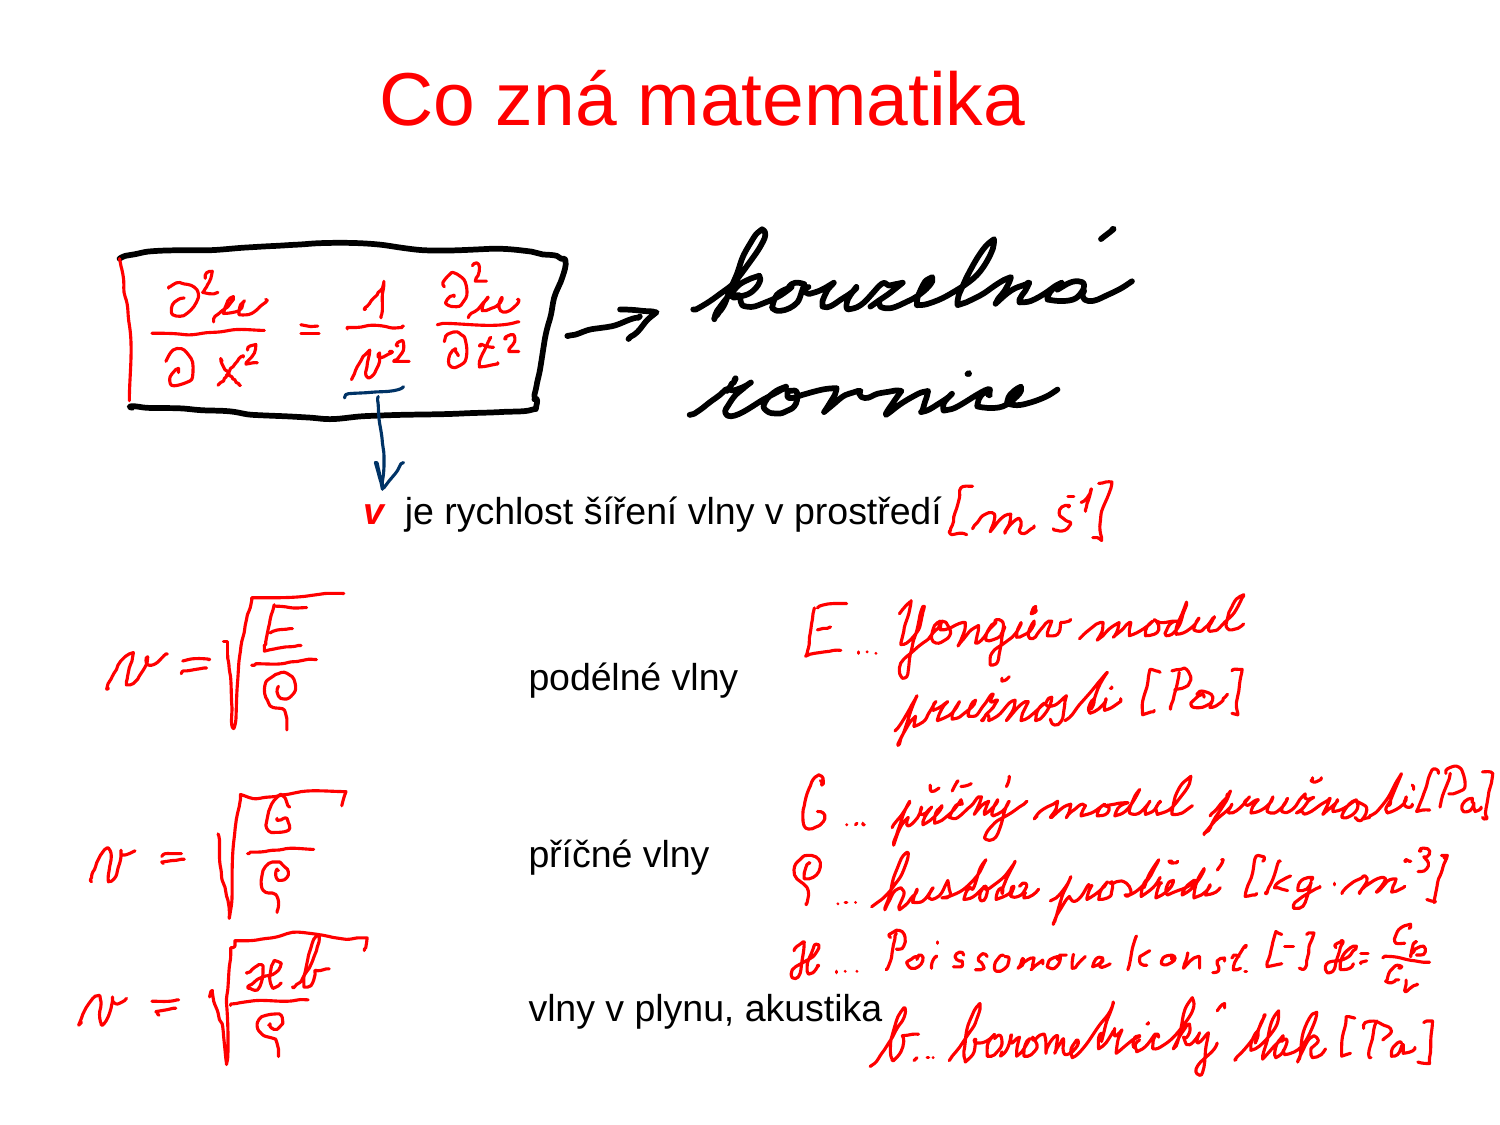

Co zná matematika
v je rychlost šíření vlny v prostředí
podélné vlny
příčné vlny
vlny v plynu, akustika